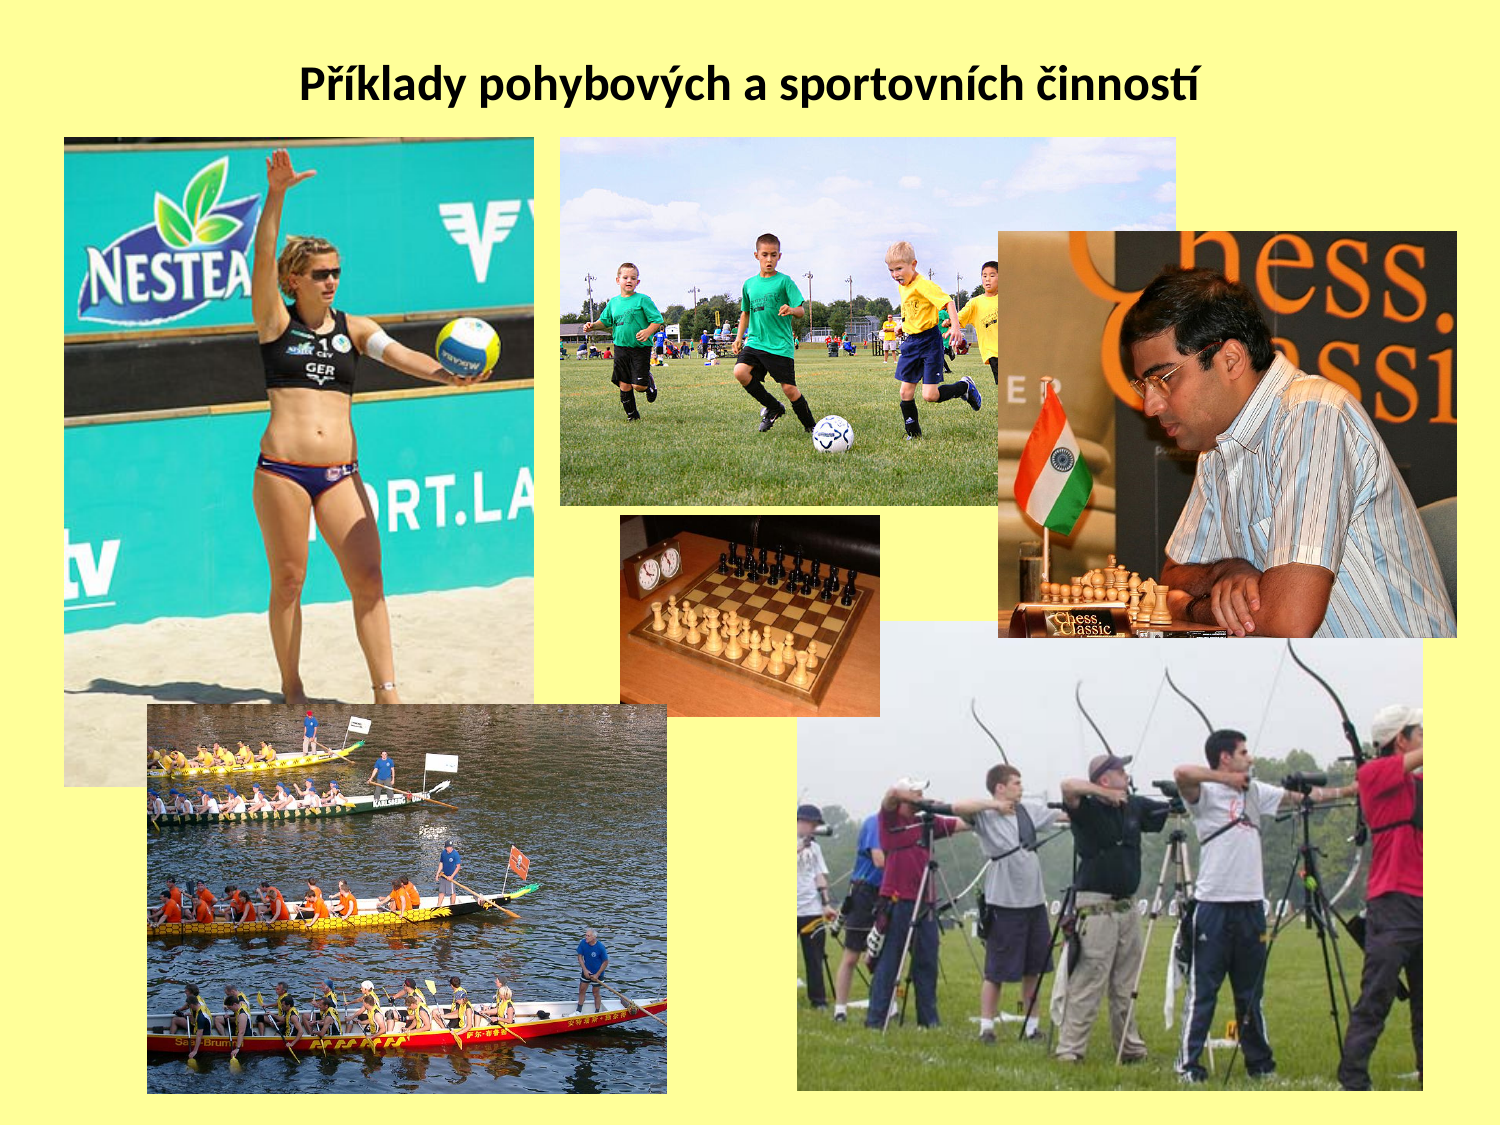

Příklady pohybových a sportovních činností
.
.